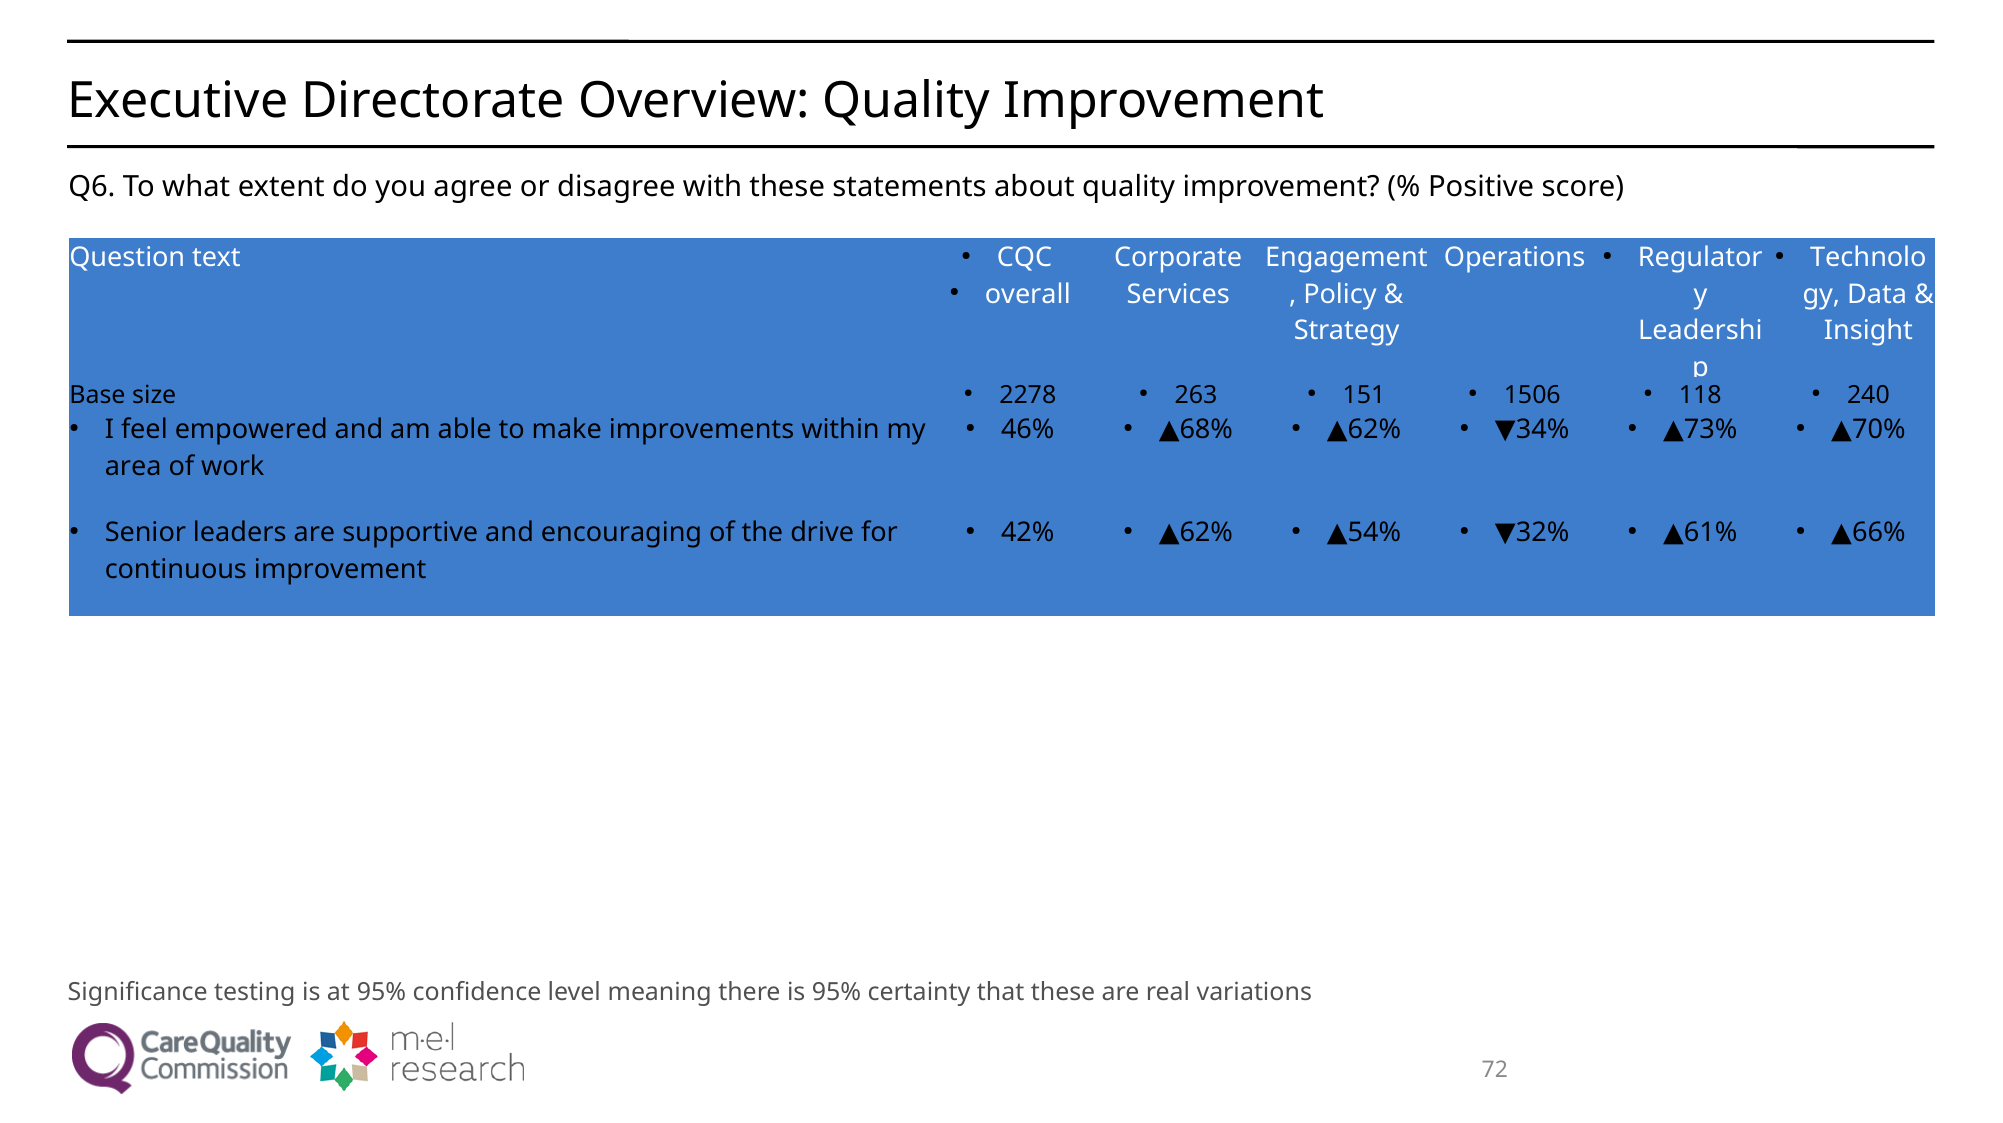

# Executive Directorate Overview: Quality Improvement
Q6. To what extent do you agree or disagree with these statements about quality improvement? (% Positive score)
| Question text | CQC overall | Corporate Services | Engagement, Policy & Strategy | Operations | Regulatory Leadership | Technology, Data & Insight |
| --- | --- | --- | --- | --- | --- | --- |
| Base size | 2278 | 263 | 151 | 1506 | 118 | 240 |
| I feel empowered and am able to make improvements within my area of work | 46% | ▲68% | ▲62% | ▼34% | ▲73% | ▲70% |
| Senior leaders are supportive and encouraging of the drive for continuous improvement | 42% | ▲62% | ▲54% | ▼32% | ▲61% | ▲66% |
Significance testing is at 95% confidence level meaning there is 95% certainty that these are real variations